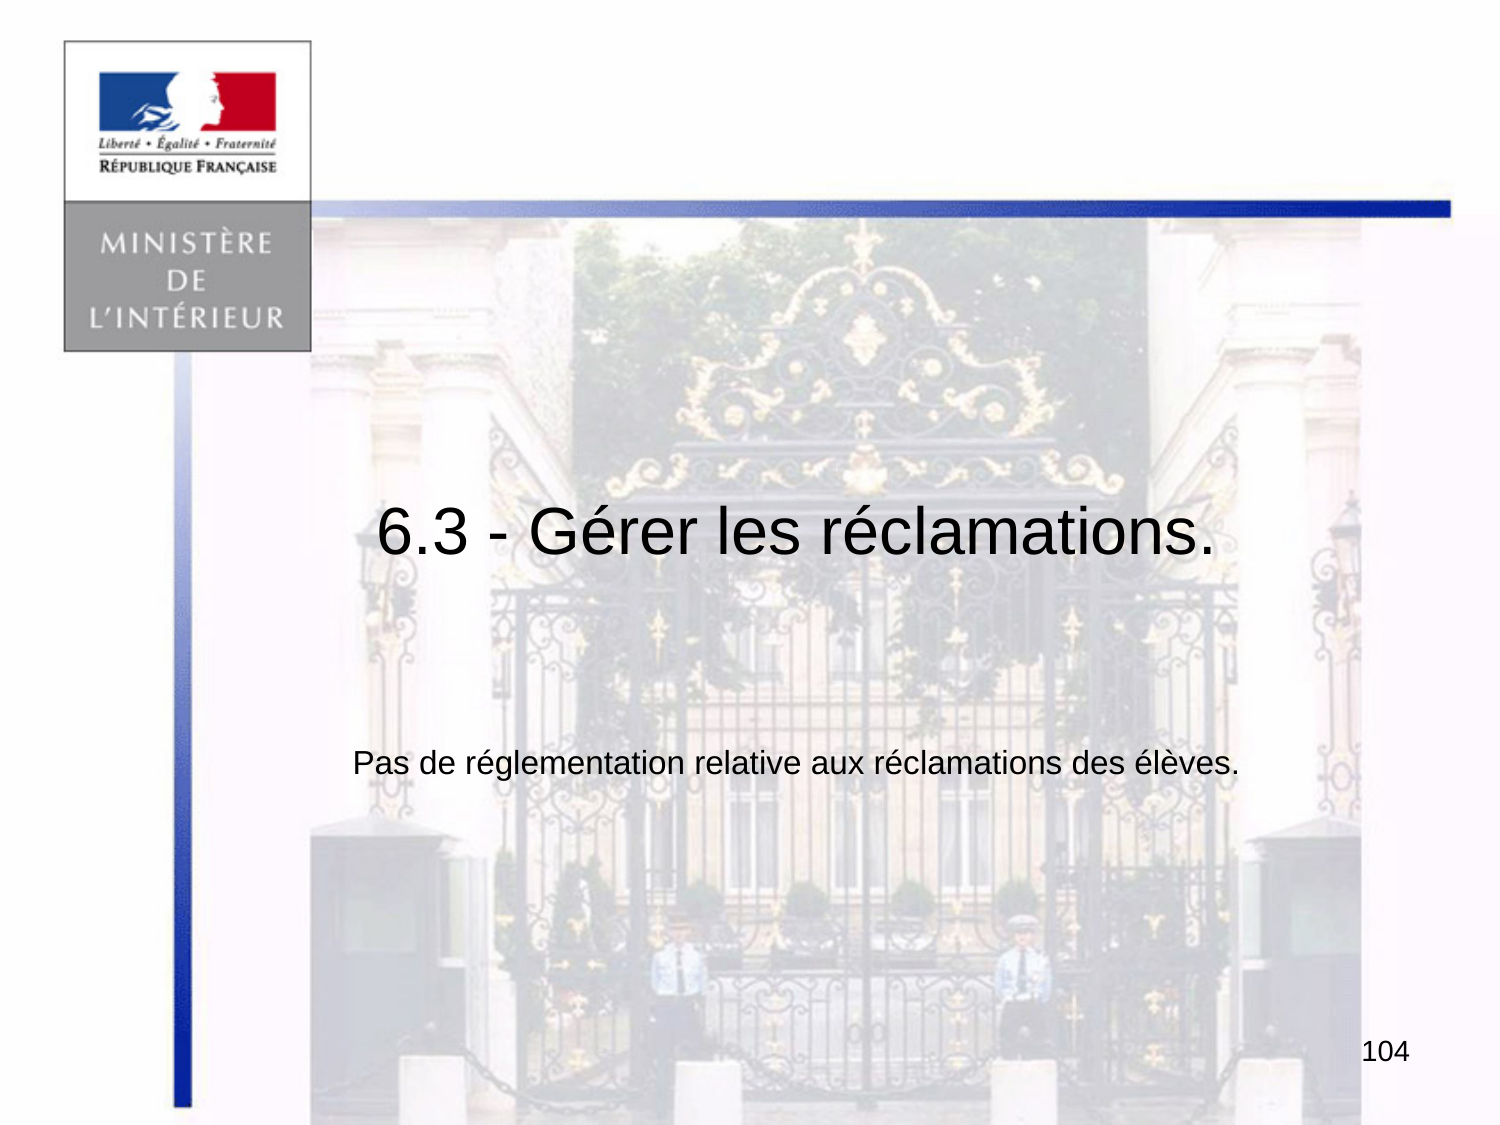

# 6.3 - Gérer les réclamations. Pas de réglementation relative aux réclamations des élèves.